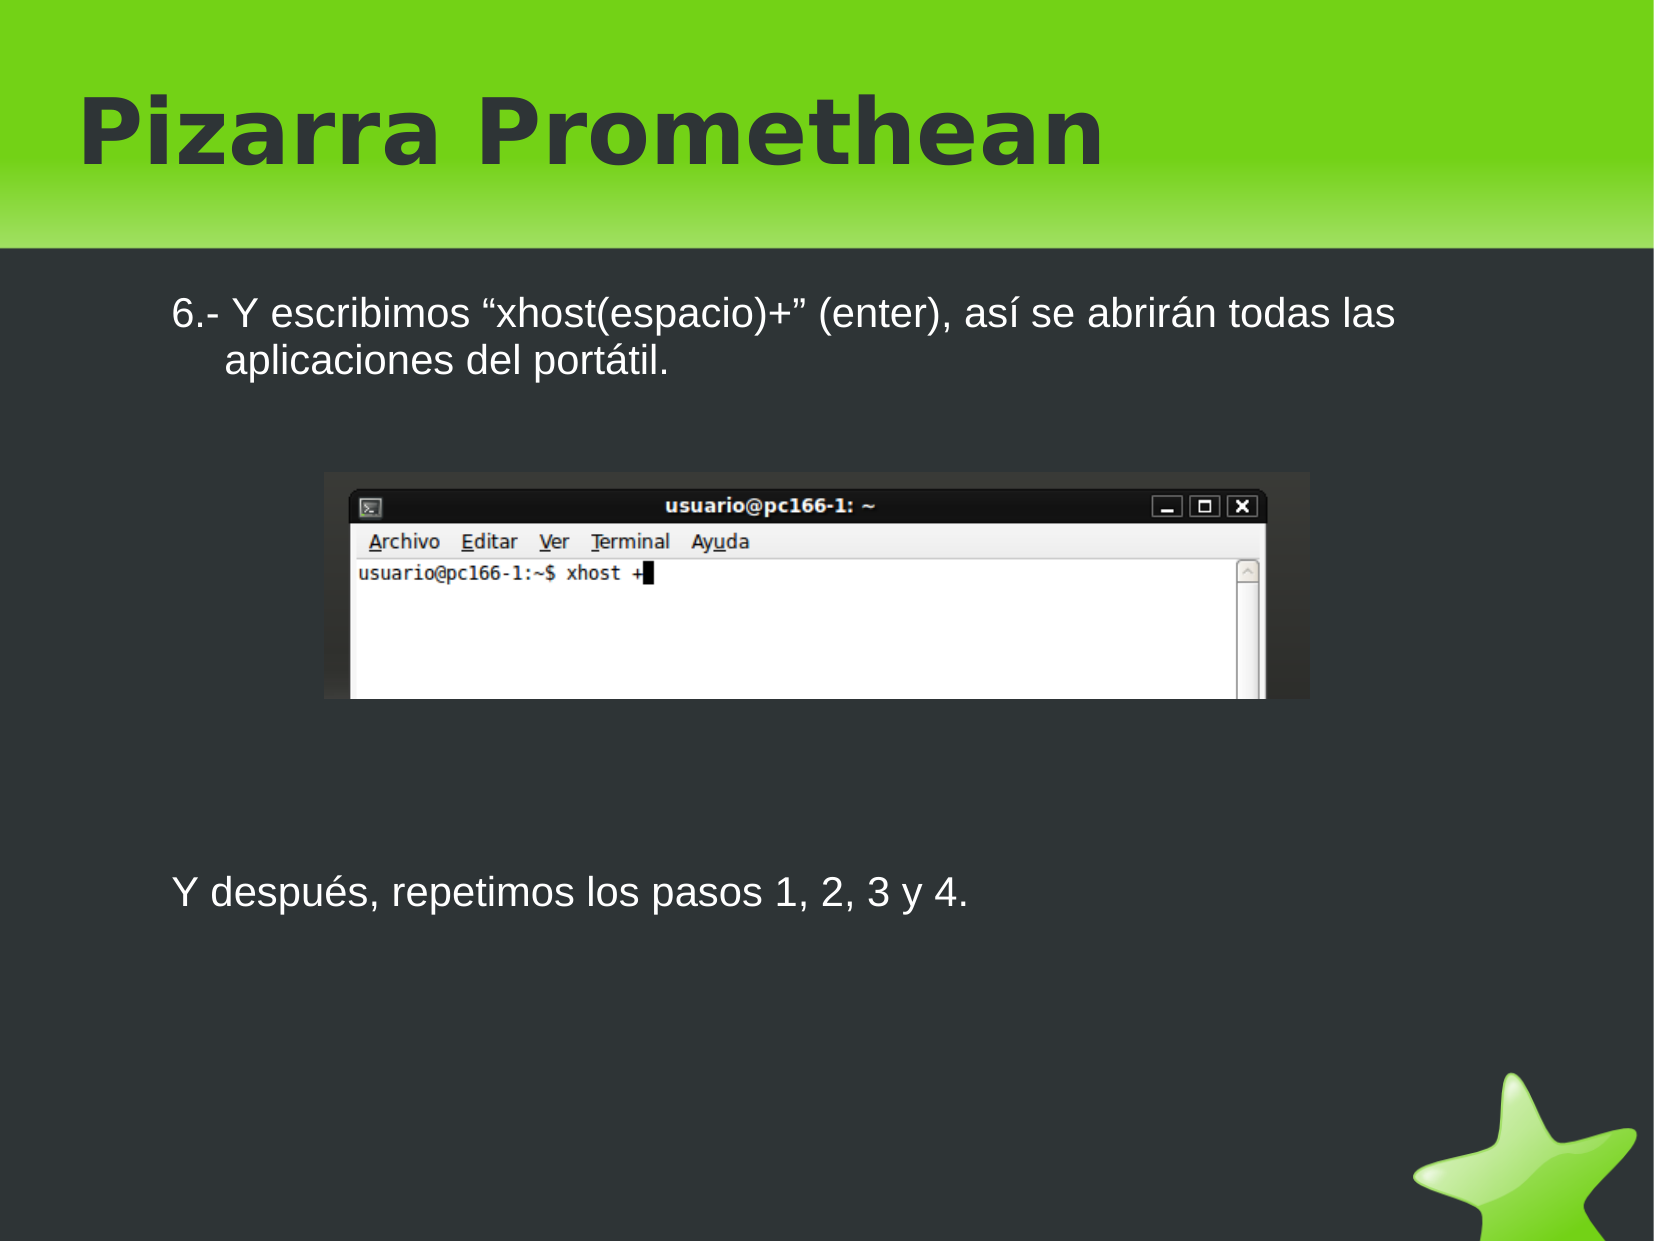

# Pizarra Promethean
6.- Y escribimos “xhost(espacio)+” (enter), así se abrirán todas las aplicaciones del portátil.
Y después, repetimos los pasos 1, 2, 3 y 4.